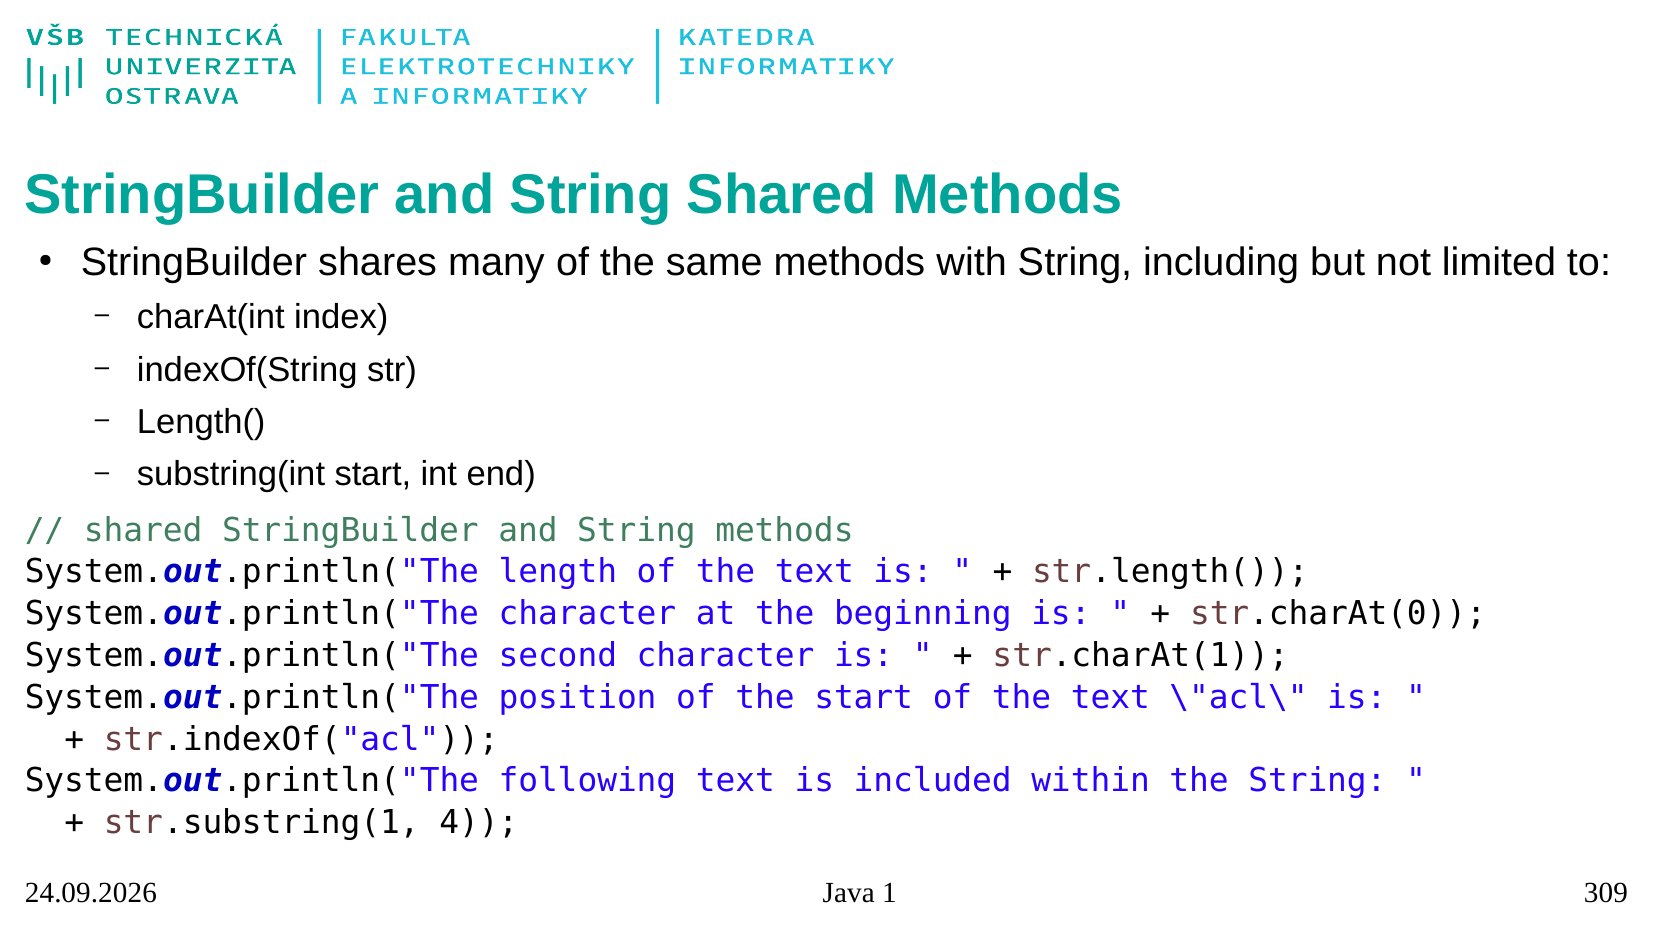

# StringBuilder and String Shared Methods
StringBuilder shares many of the same methods with String, including but not limited to:
charAt(int index)
indexOf(String str)
Length()
substring(int start, int end)
// shared StringBuilder and String methods
System.out.println("The length of the text is: " + str.length());
System.out.println("The character at the beginning is: " + str.charAt(0));
System.out.println("The second character is: " + str.charAt(1));
System.out.println("The position of the start of the text \"acl\" is: "
 + str.indexOf("acl"));
System.out.println("The following text is included within the String: "
 + str.substring(1, 4));
Java 1
309